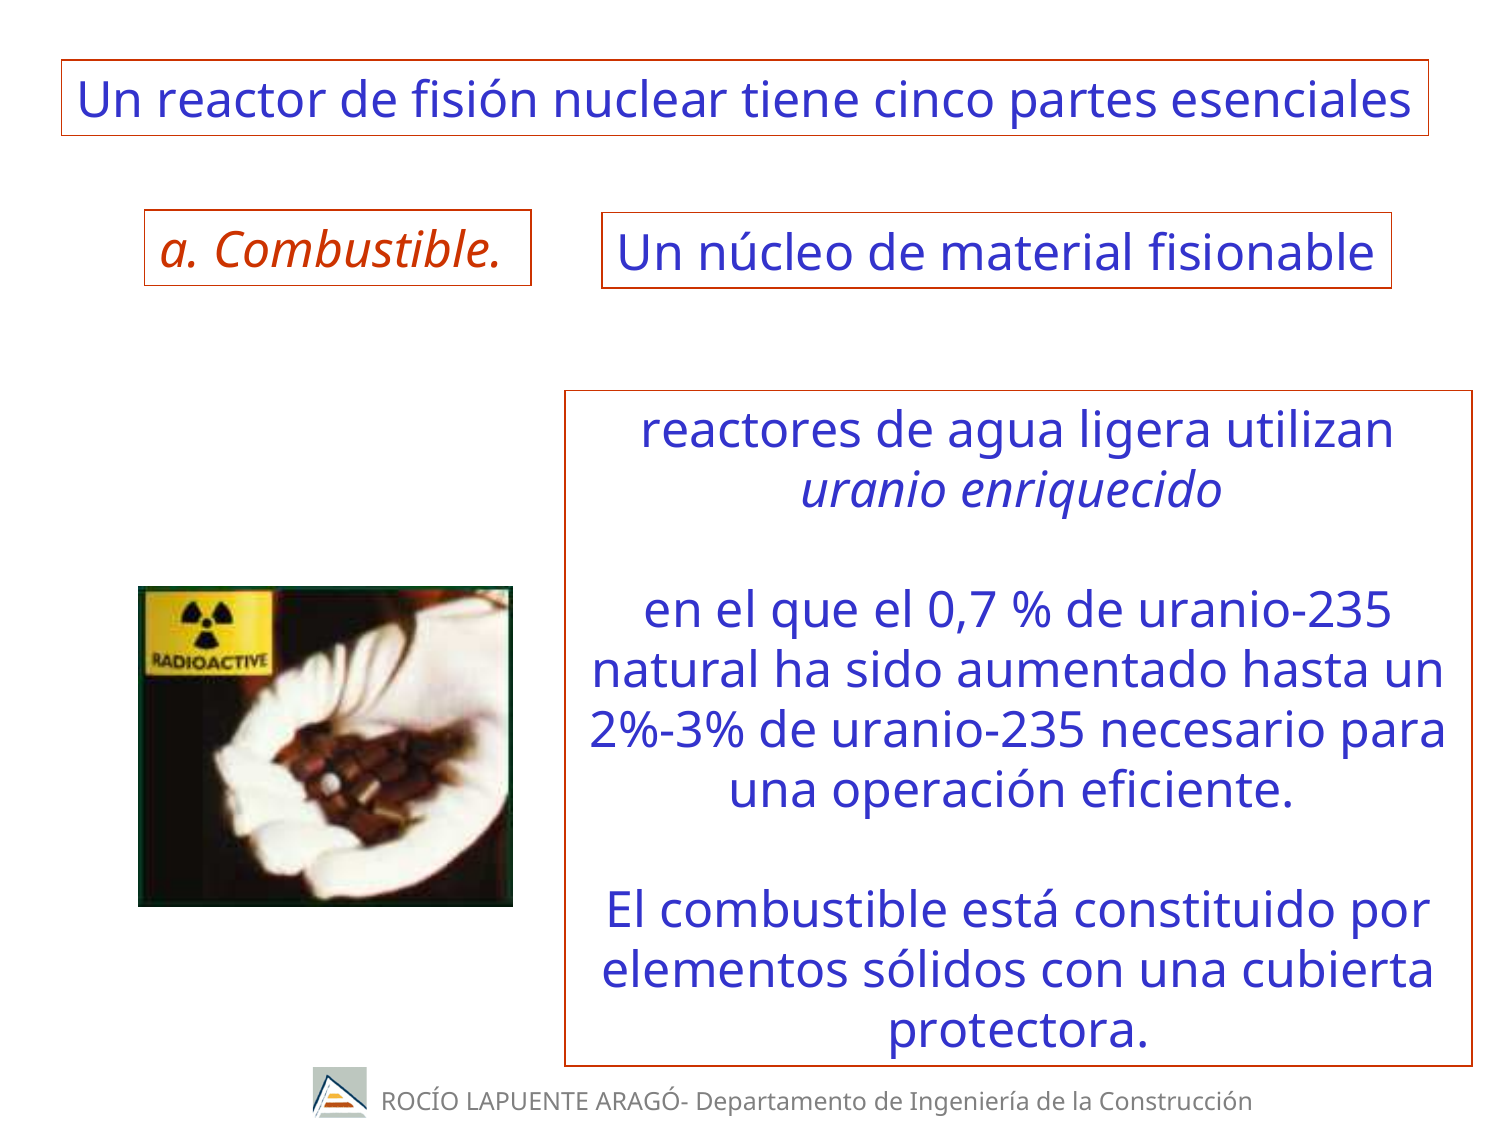

Un reactor de fisión nuclear tiene cinco partes esenciales
a. Combustible.
Un núcleo de material fisionable
reactores de agua ligera utilizan uranio enriquecido
en el que el 0,7 % de uranio-235 natural ha sido aumentado hasta un 2%-3% de uranio-235 necesario para una operación eficiente.
El combustible está constituido por elementos sólidos con una cubierta protectora.